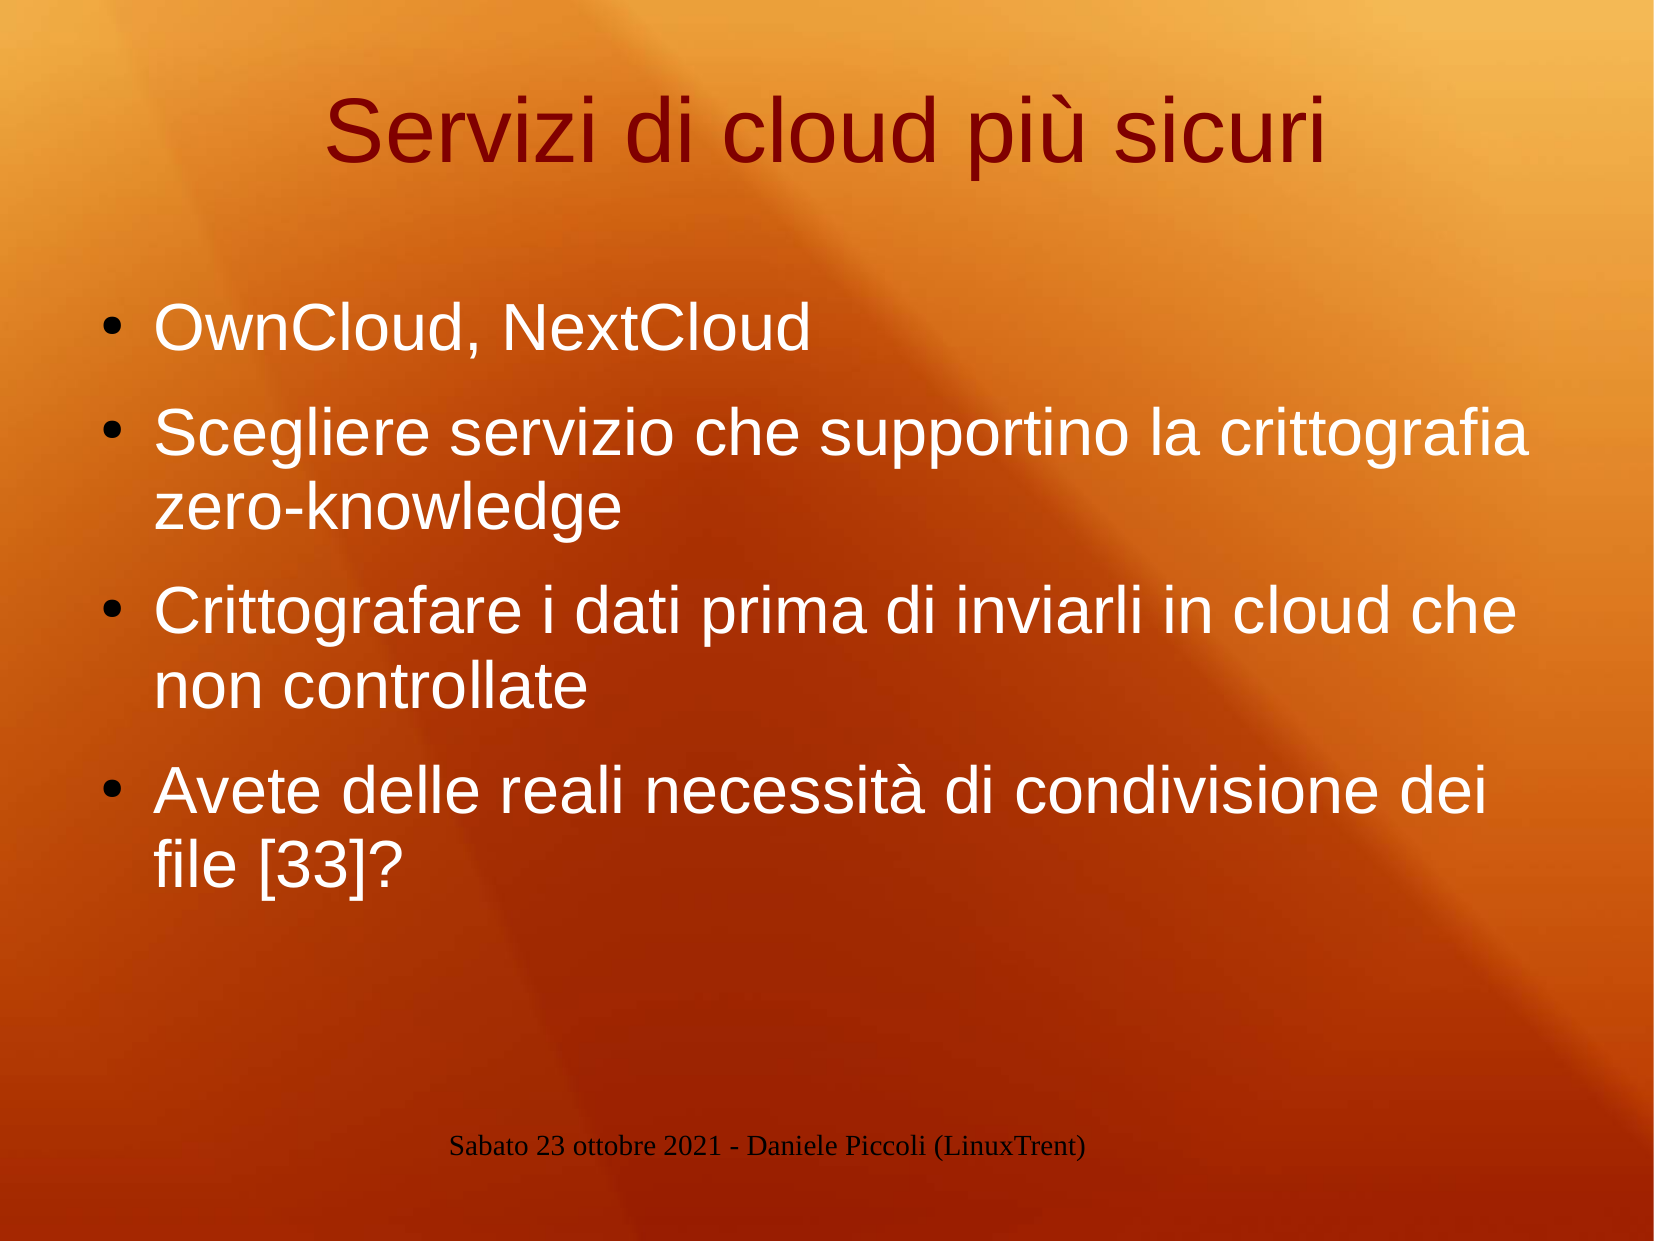

# Servizi di cloud più sicuri
OwnCloud, NextCloud
Scegliere servizio che supportino la crittografia zero-knowledge
Crittografare i dati prima di inviarli in cloud che non controllate
Avete delle reali necessità di condivisione dei file [33]?
Sabato 23 ottobre 2021 - Daniele Piccoli (LinuxTrent)